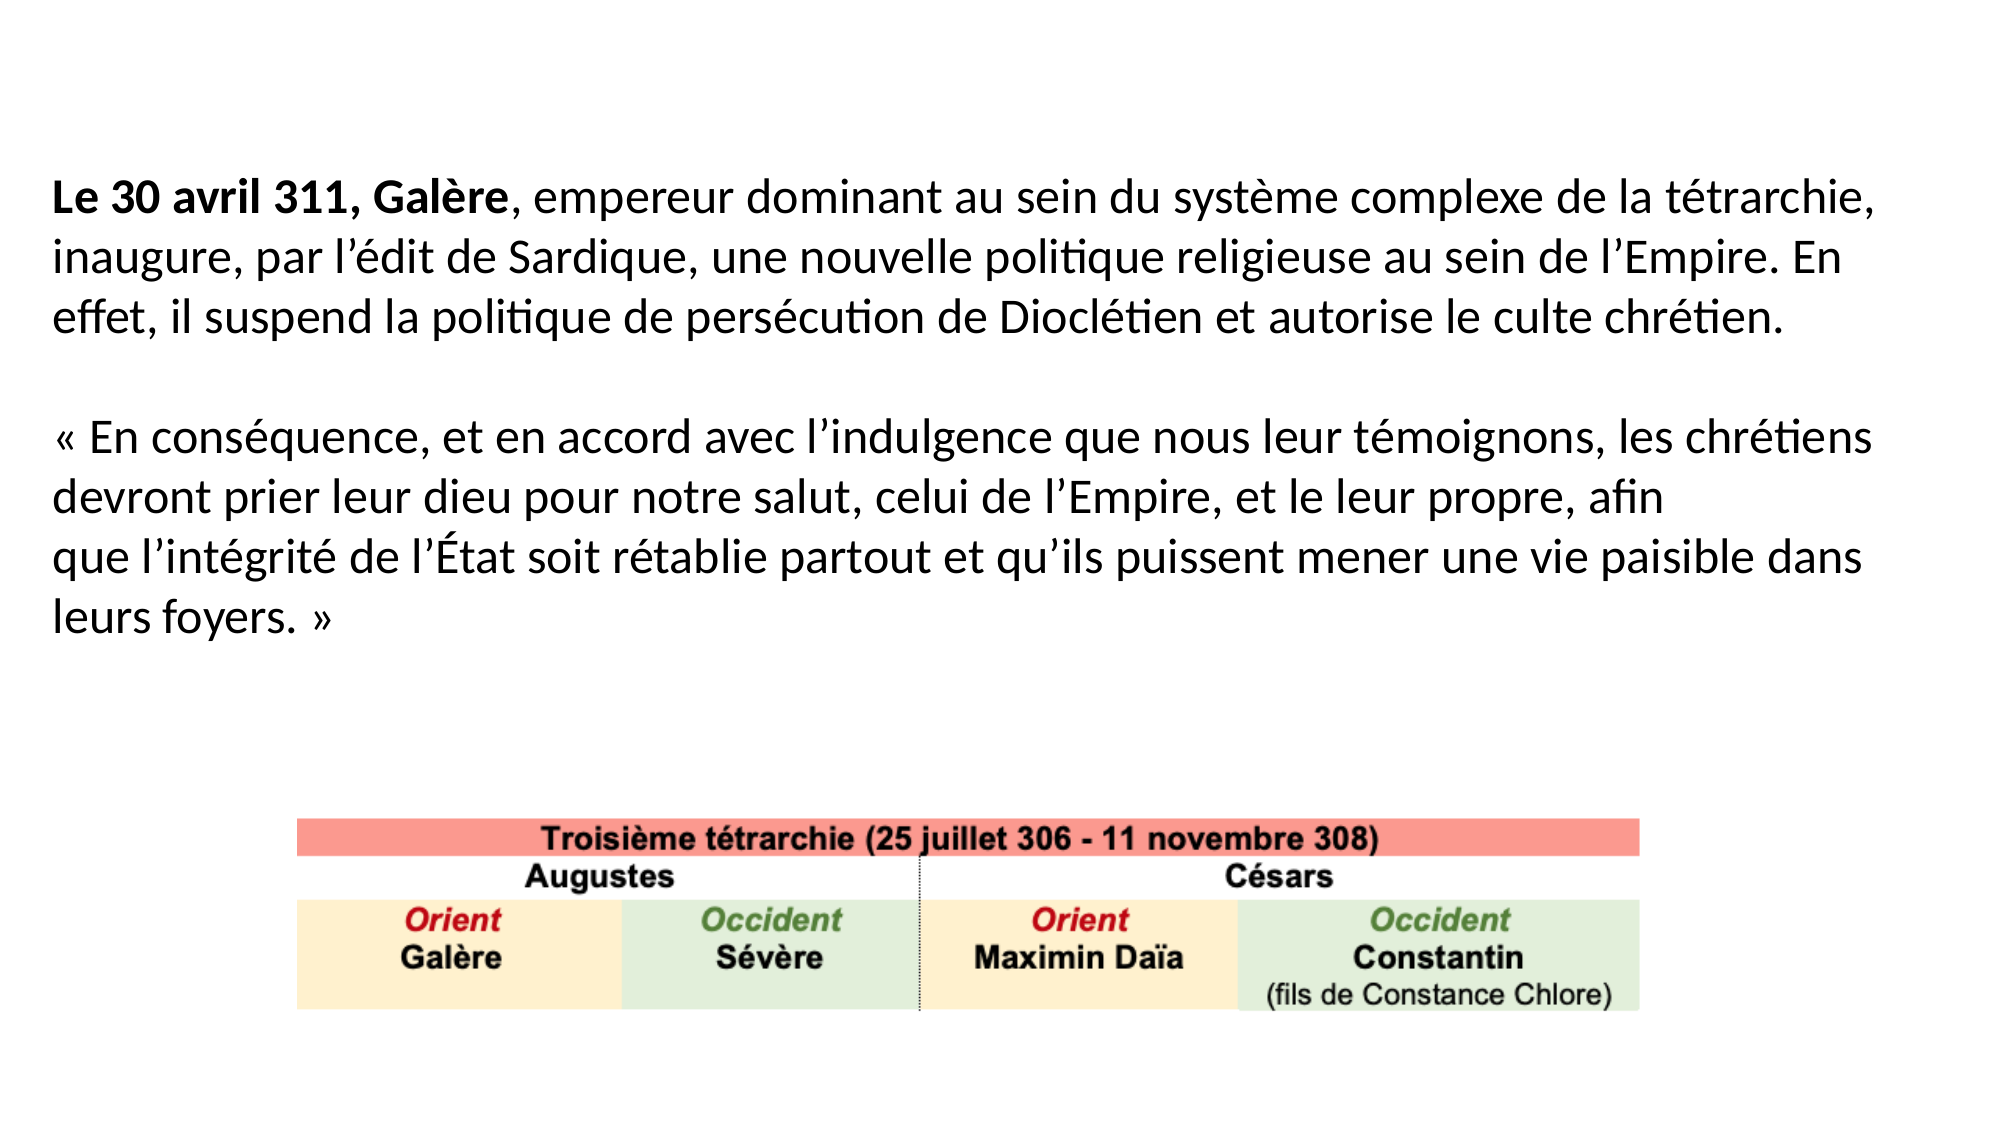

Le 30 avril 311, Galère, empereur dominant au sein du système complexe de la tétrarchie, inaugure, par l’édit de Sardique, une nouvelle politique religieuse au sein de l’Empire. En effet, il suspend la politique de persécution de Dioclétien et autorise le culte chrétien.
« En conséquence, et en accord avec l’indulgence que nous leur témoignons, les chrétiens devront prier leur dieu pour notre salut, celui de l’Empire, et le leur propre, afin que l’intégrité de l’État soit rétablie partout et qu’ils puissent mener une vie paisible dans leurs foyers. »